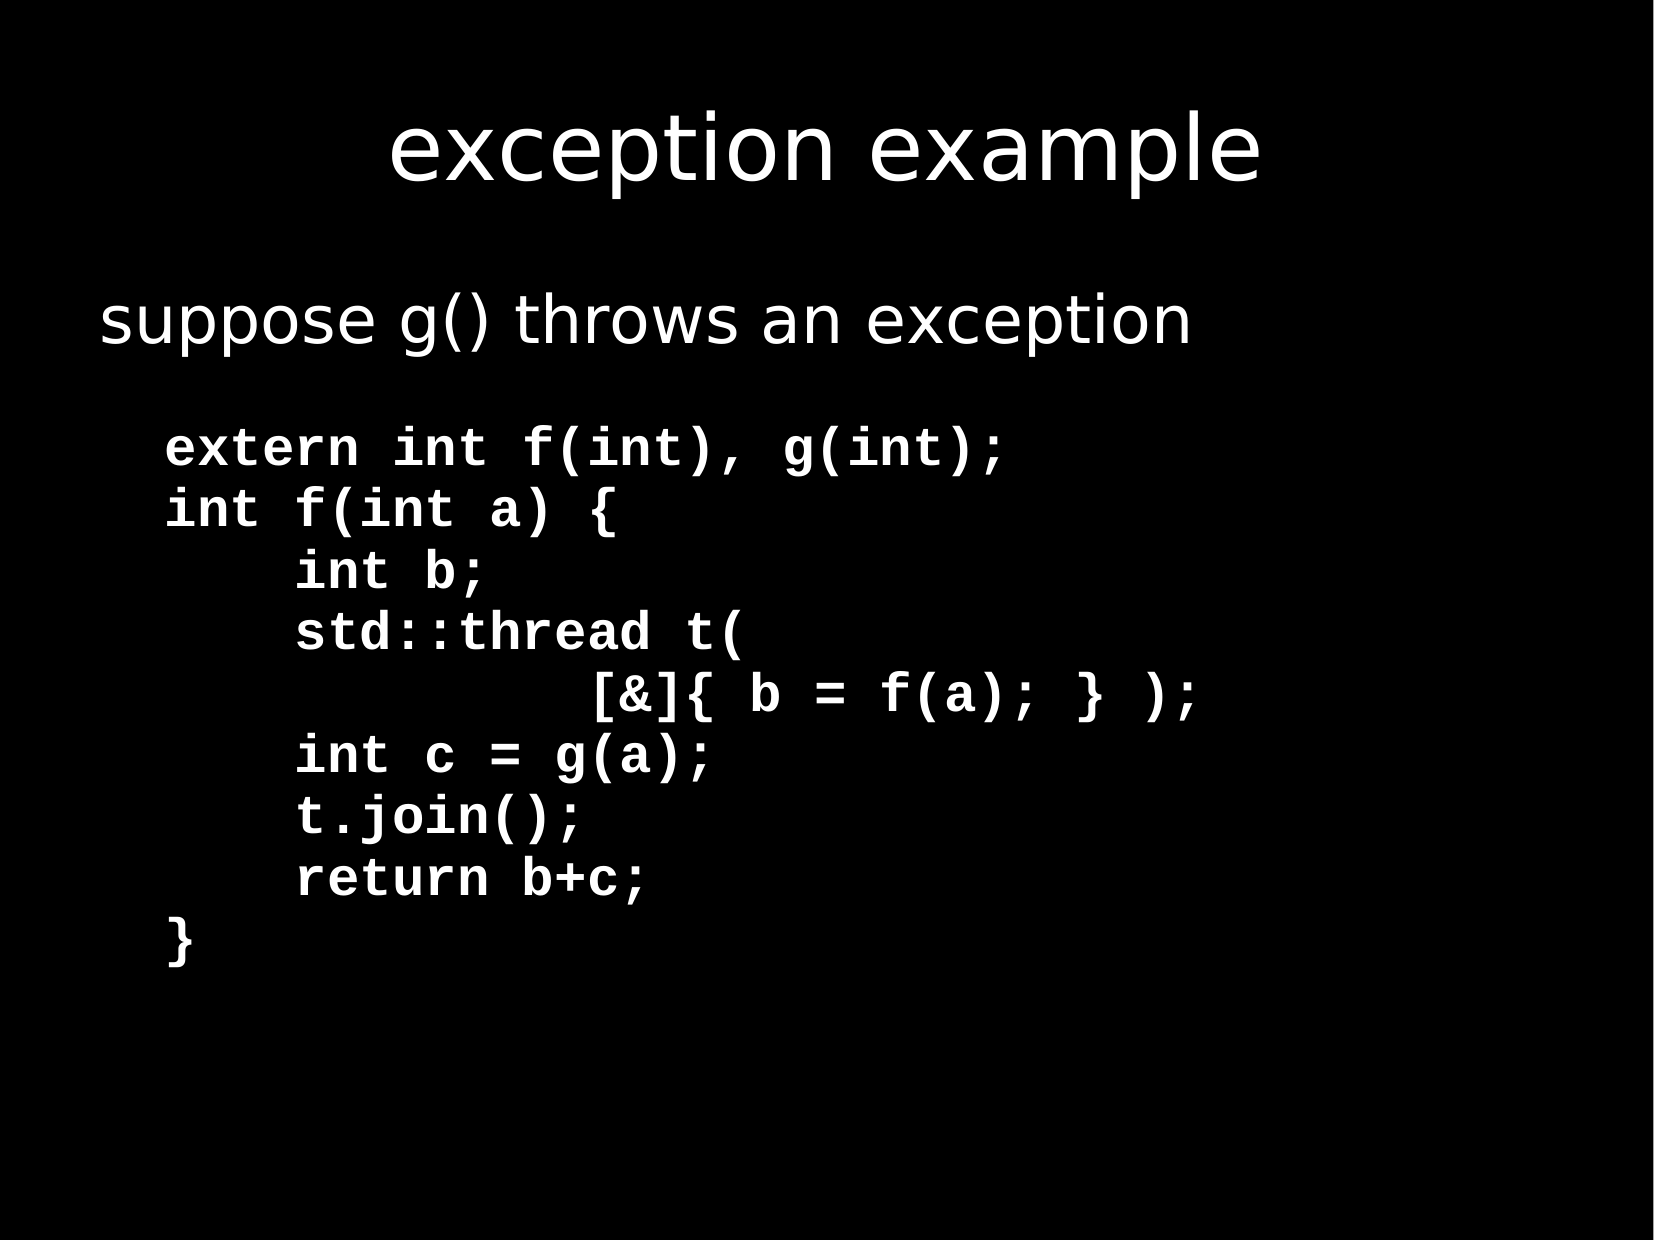

# exception example
suppose g() throws an exception
extern int f(int), g(int);
int f(int a) {
 int b;
 std::thread t(
 [&]{ b = f(a); } );
 int c = g(a);
 t.join();
 return b+c;
}